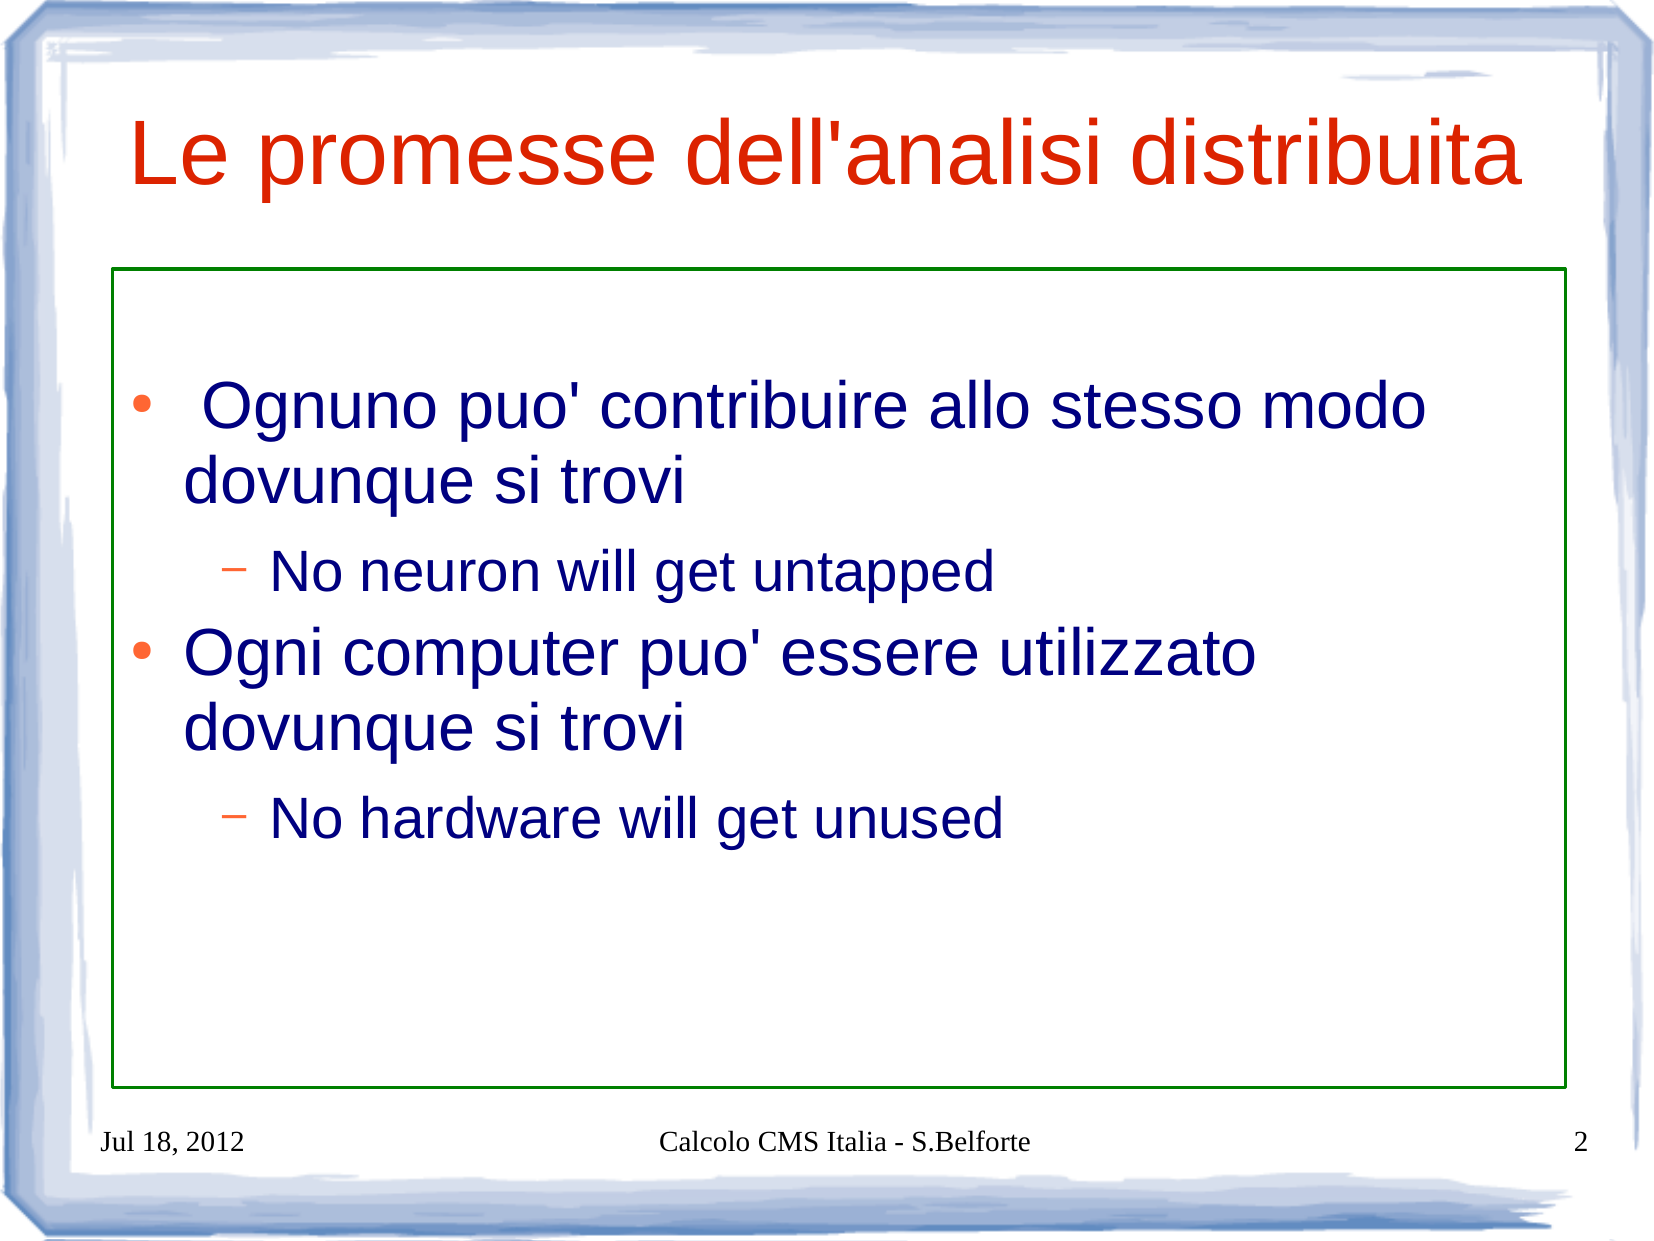

# Le promesse dell'analisi distribuita
 Ognuno puo' contribuire allo stesso modo dovunque si trovi
No neuron will get untapped
Ogni computer puo' essere utilizzato dovunque si trovi
No hardware will get unused
Jul 18, 2012
Calcolo CMS Italia - S.Belforte
2